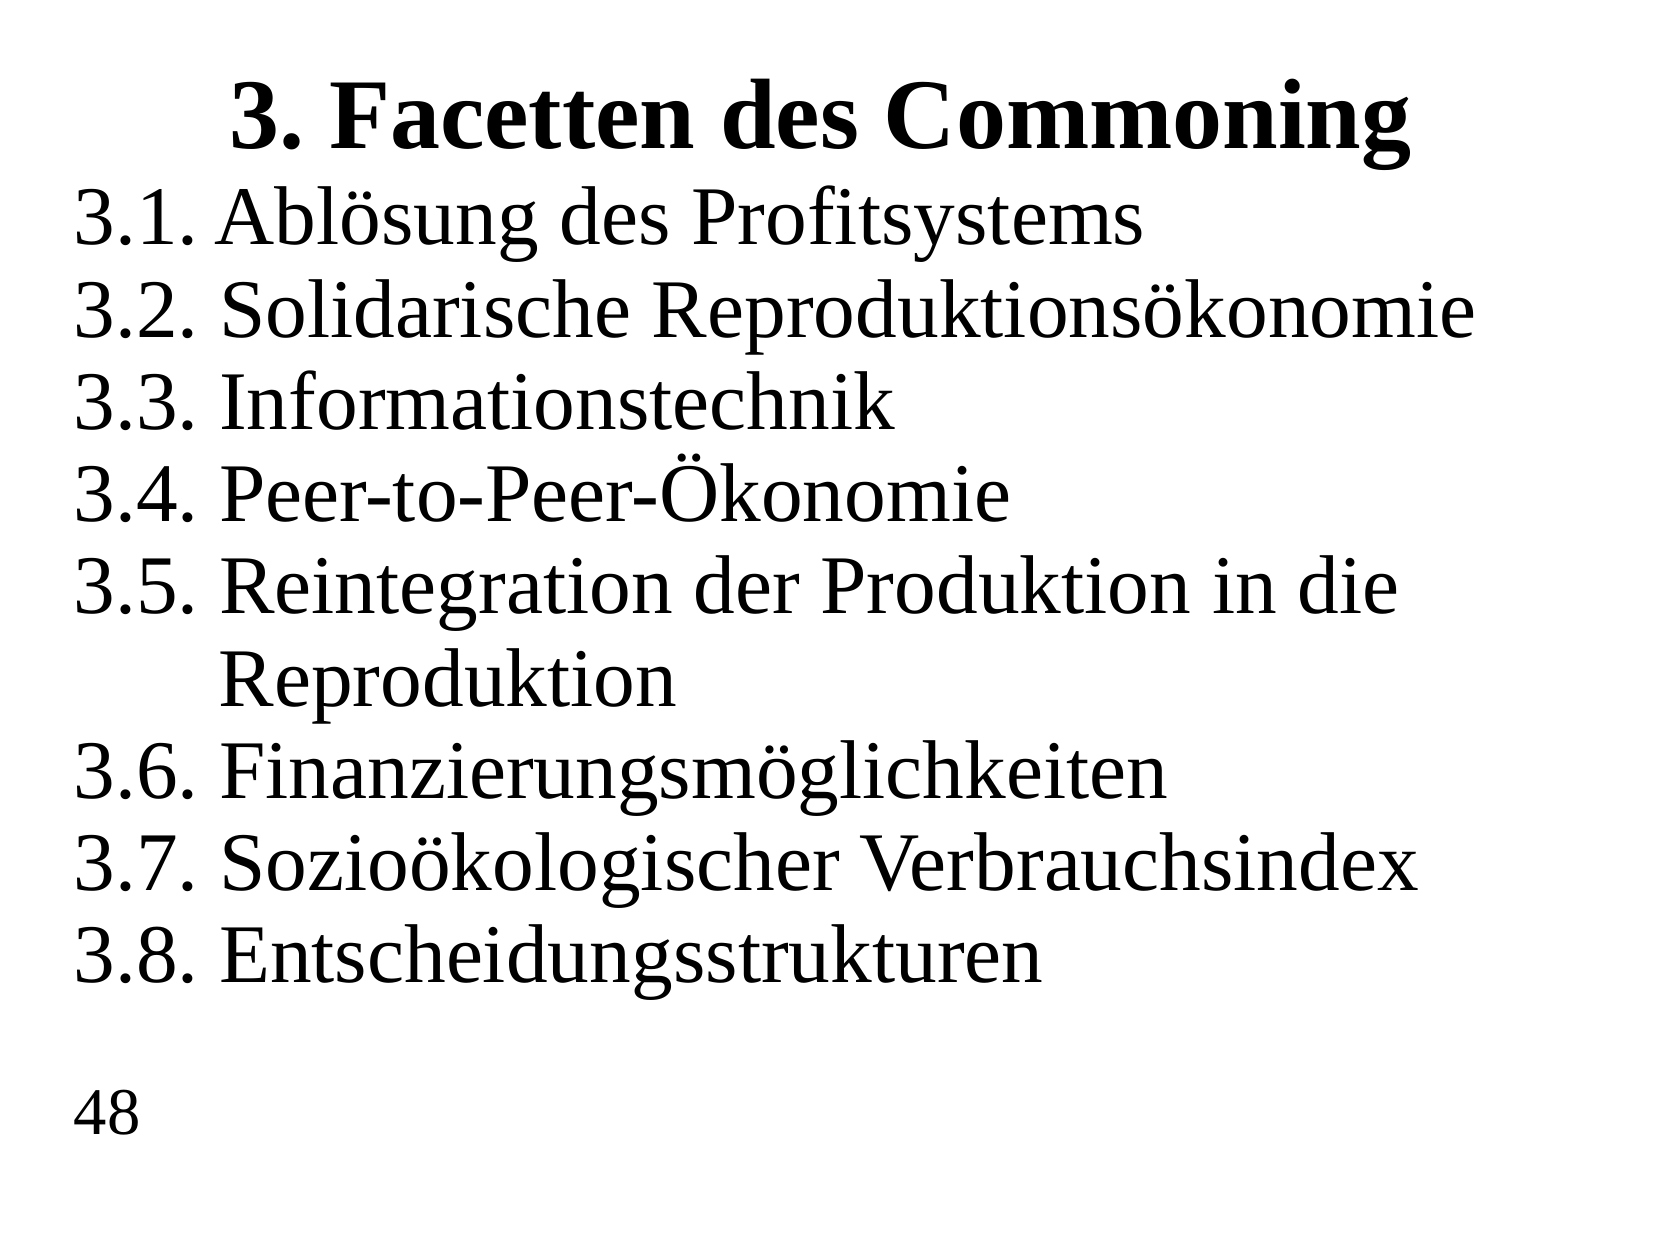

3. Facetten des Commoning
3.1. Ablösung des Profitsystems
3.2. Solidarische Reproduktionsökonomie
3.3. Informationstechnik
3.4. Peer-to-Peer-Ökonomie
3.5. Reintegration der Produktion in die Reproduktion
3.6. Finanzierungsmöglichkeiten
3.7. Sozioökologischer Verbrauchsindex
3.8. Entscheidungsstrukturen